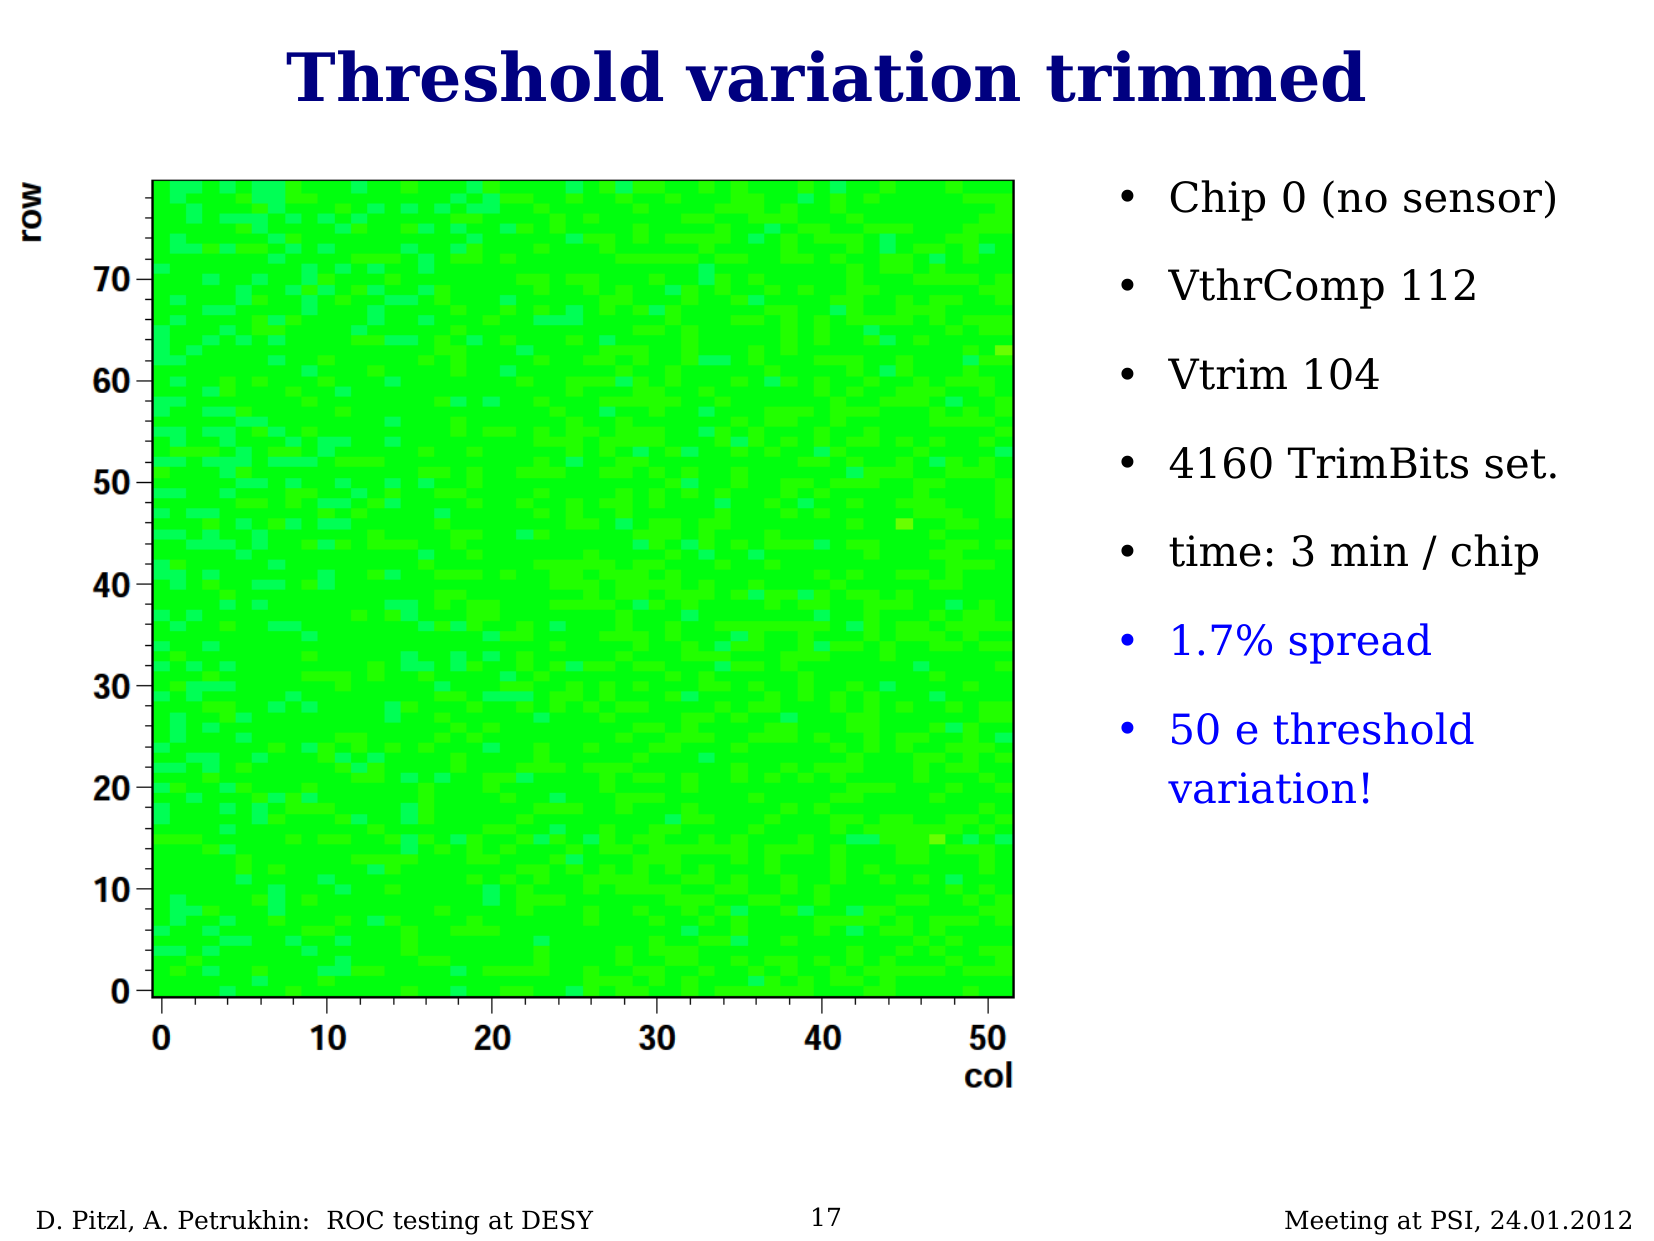

# Threshold variation trimmed
Chip 0 (no sensor)
VthrComp 112
Vtrim 104
4160 TrimBits set.
time: 3 min / chip
1.7% spread
50 e threshold variation!